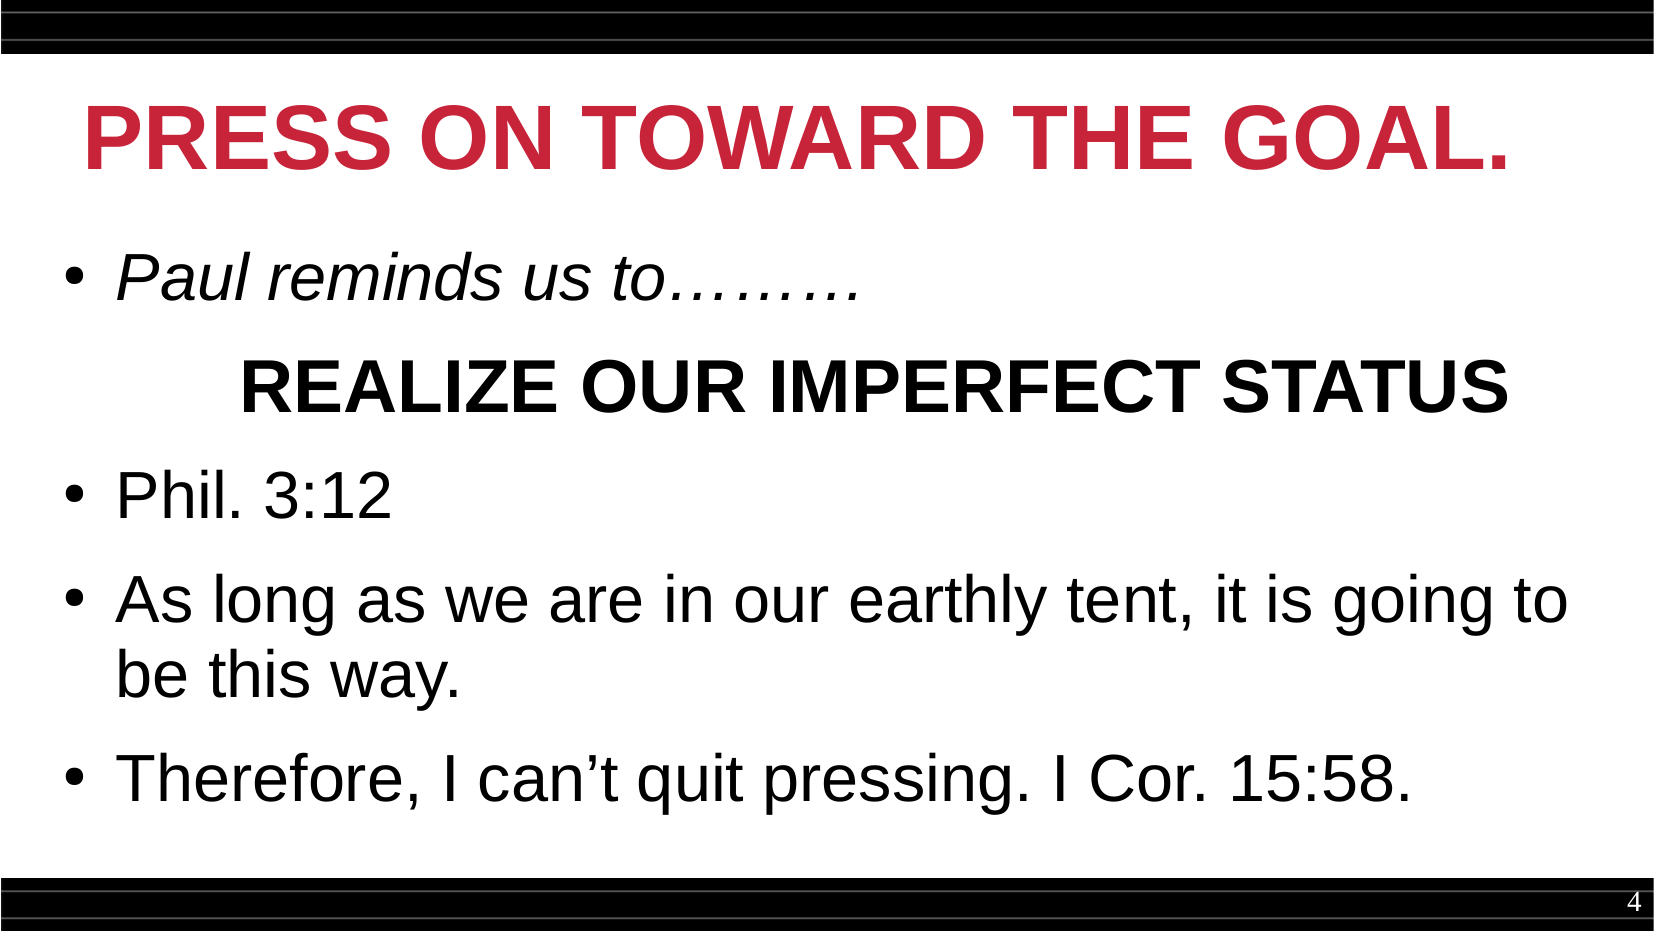

# PRESS ON TOWARD THE GOAL.
Paul reminds us to………
REALIZE OUR IMPERFECT STATUS
Phil. 3:12
As long as we are in our earthly tent, it is going to be this way.
Therefore, I can’t quit pressing. I Cor. 15:58.